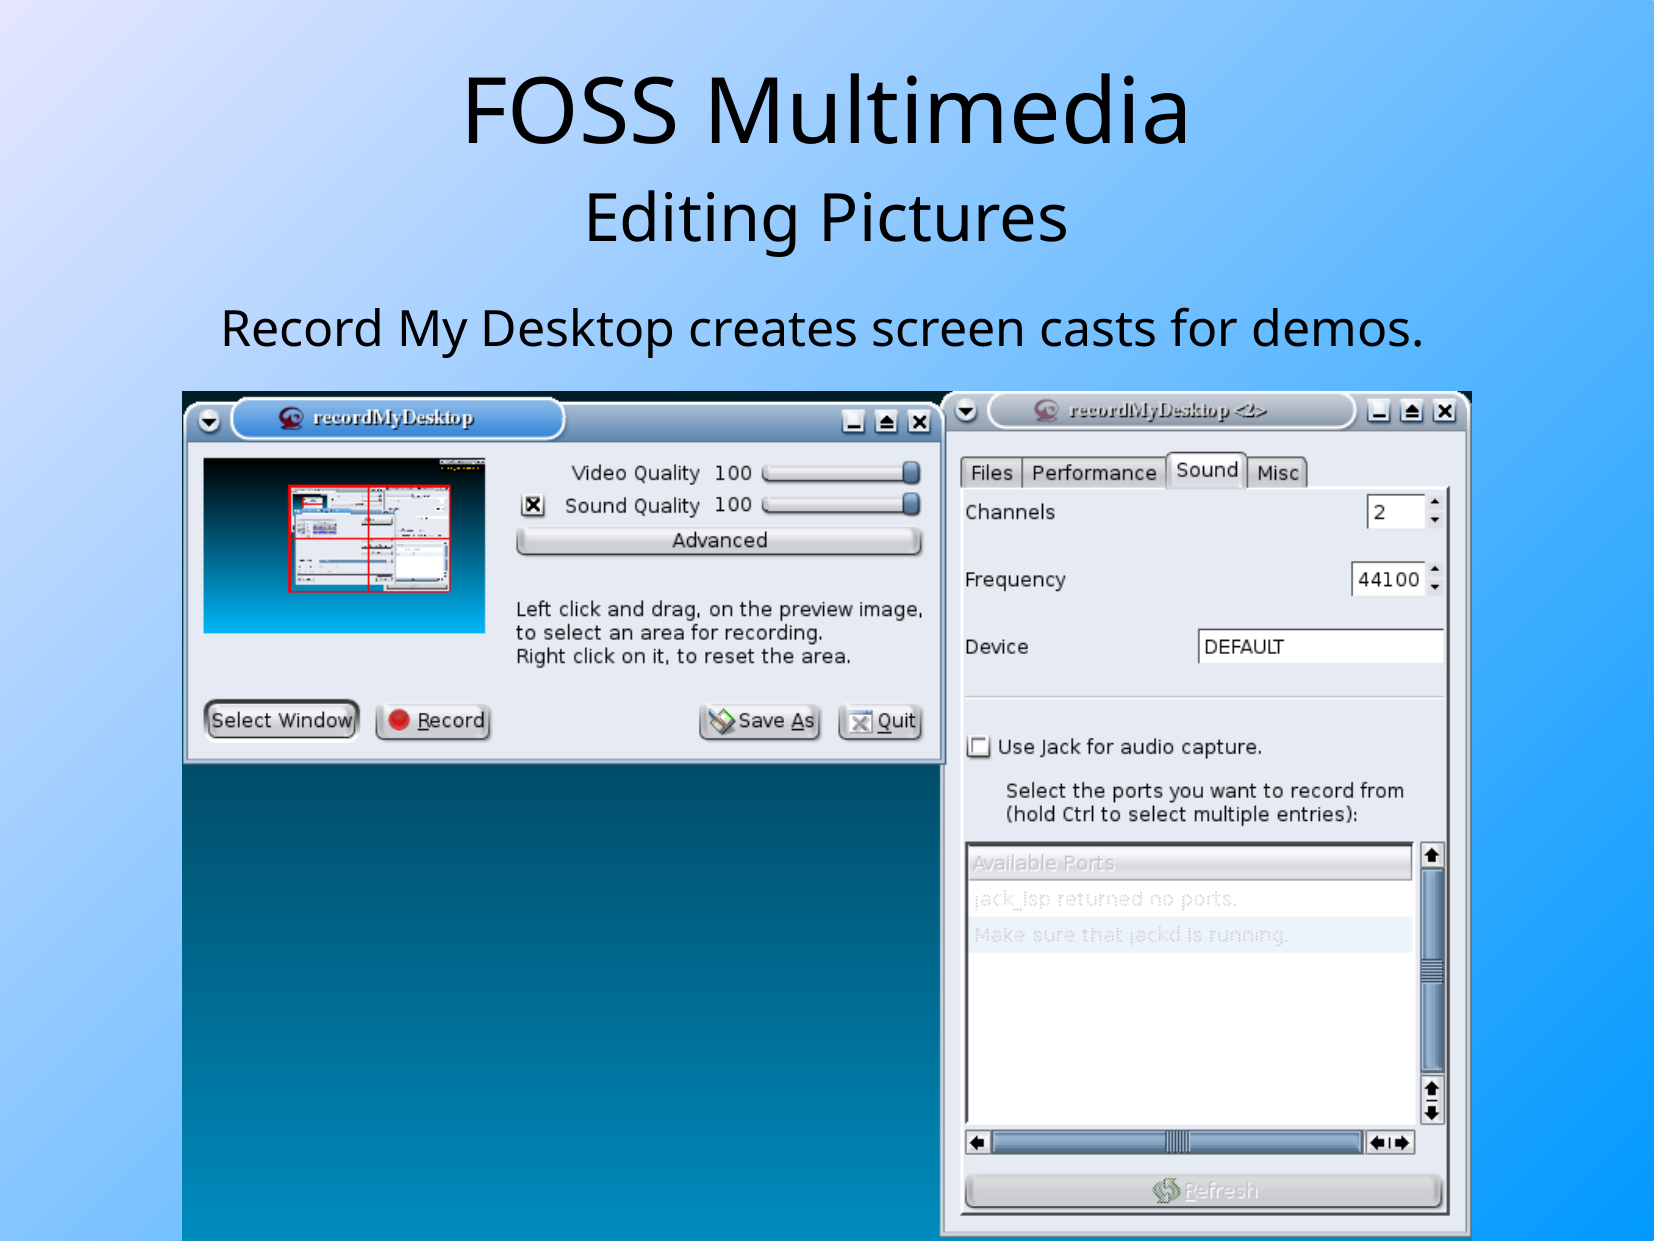

# FOSS Multimedia Editing Pictures
Record My Desktop creates screen casts for demos.